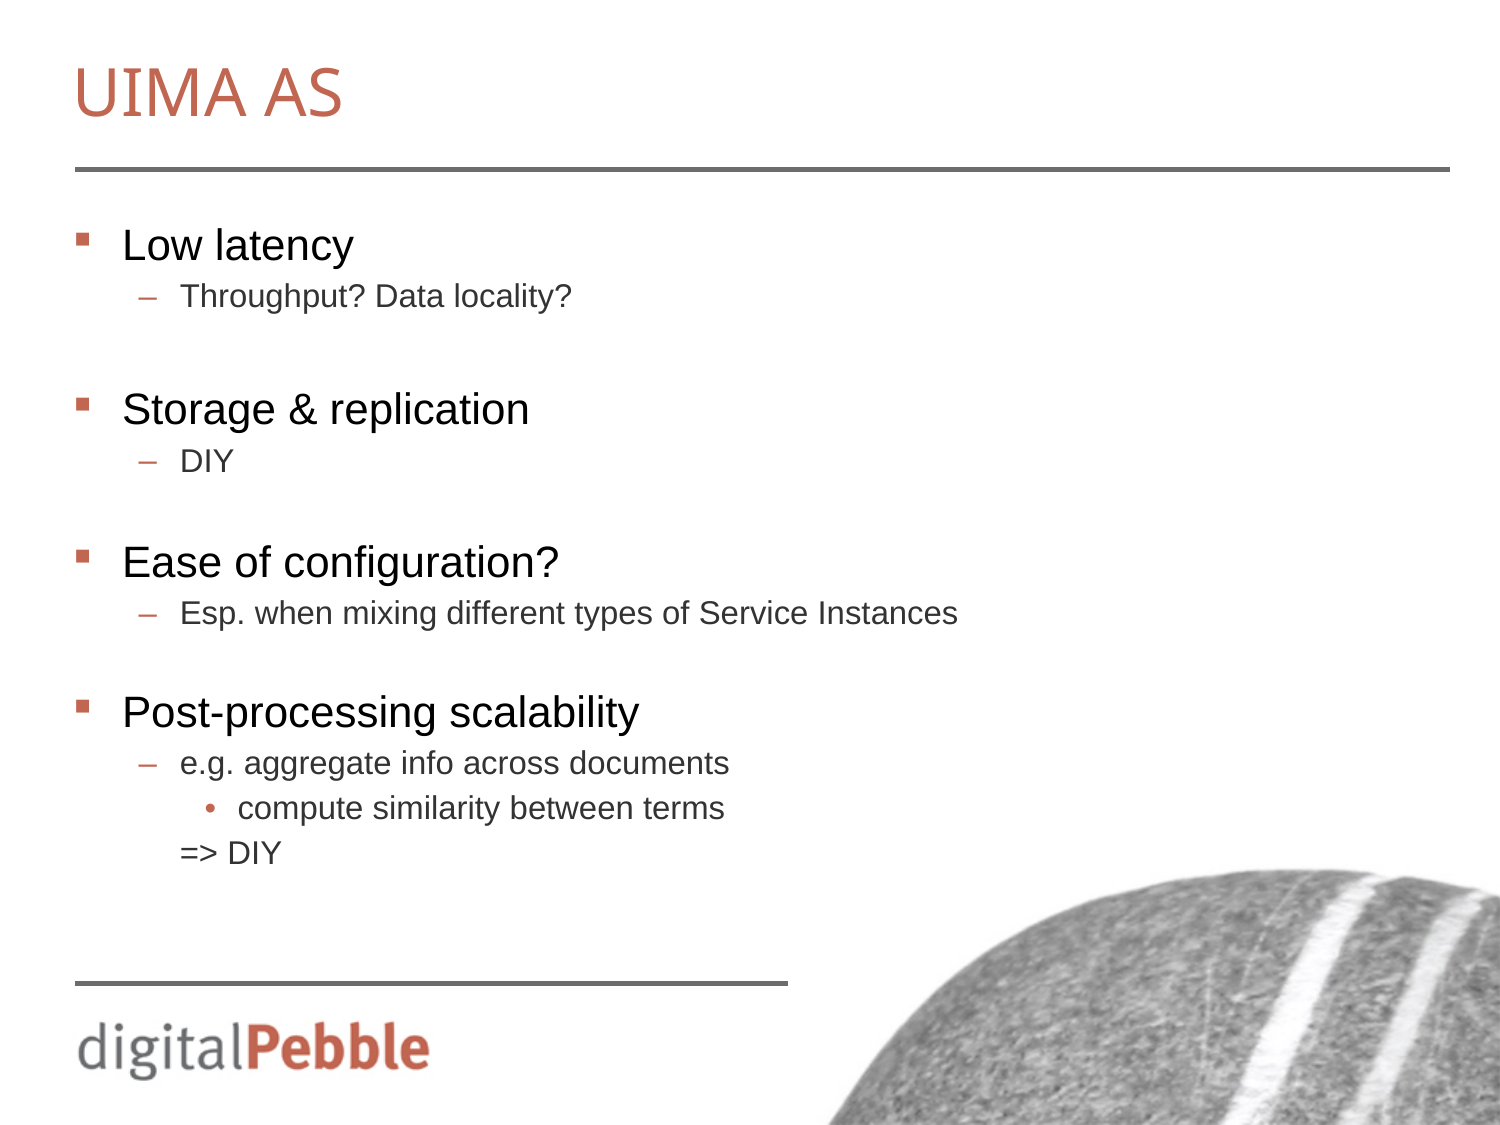

# UIMA AS
Low latency
Throughput? Data locality?
Storage & replication
DIY
Ease of configuration?
Esp. when mixing different types of Service Instances
Post-processing scalability
e.g. aggregate info across documents
compute similarity between terms
=> DIY